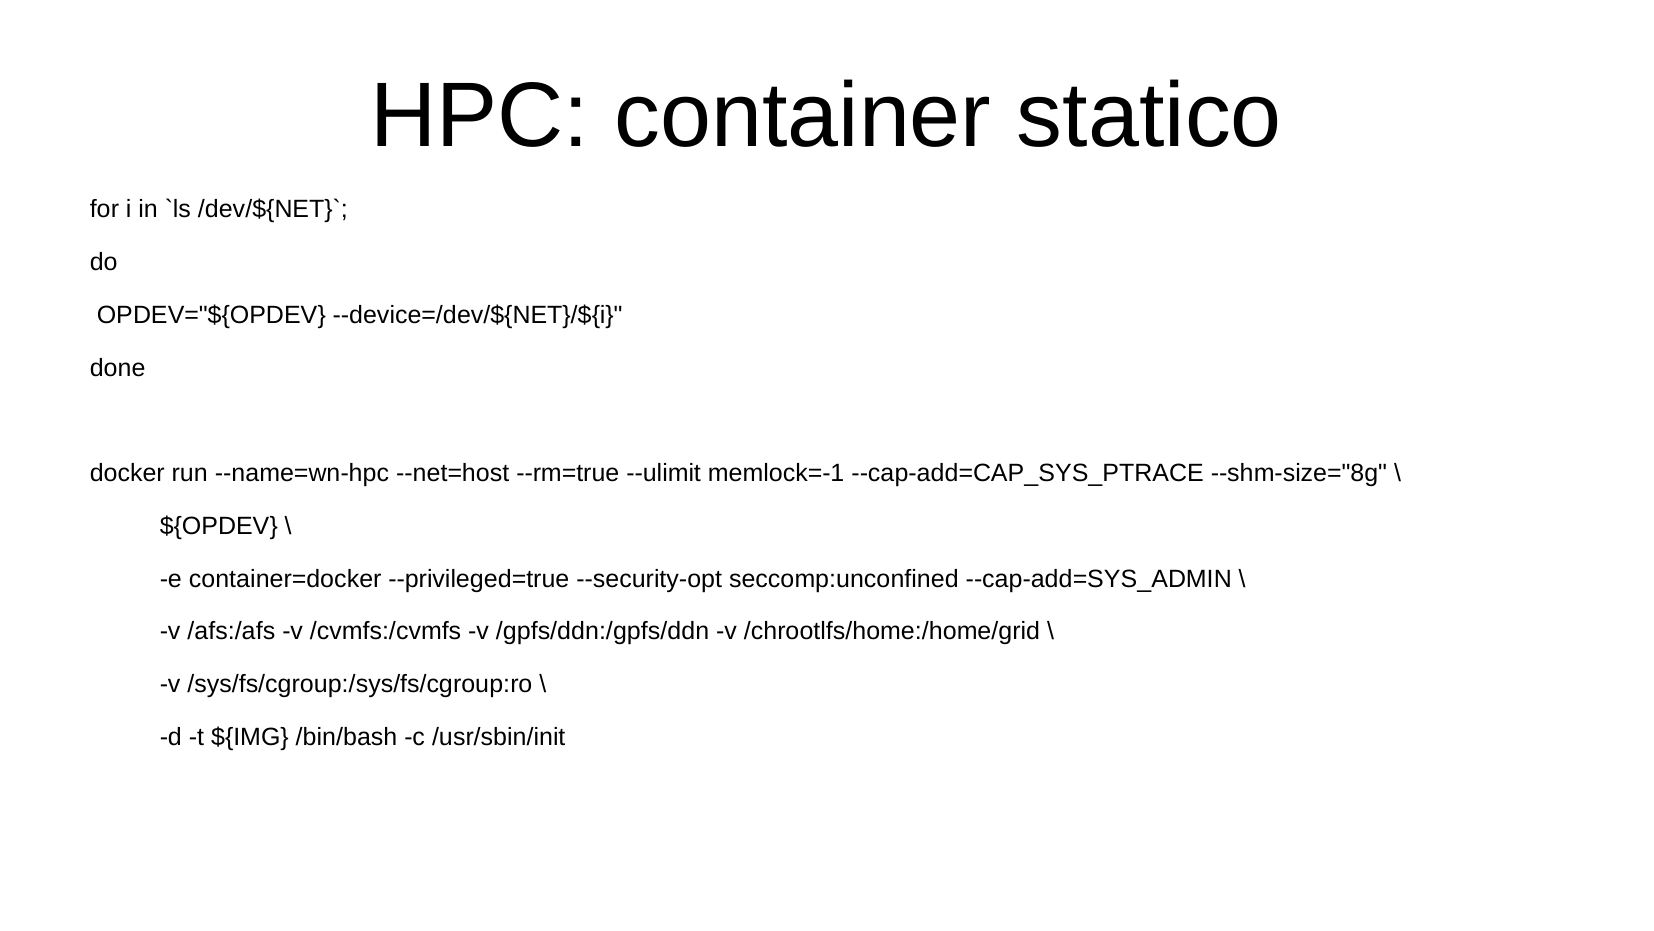

# HPC: container statico
for i in `ls /dev/${NET}`;
do
 OPDEV="${OPDEV} --device=/dev/${NET}/${i}"
done
docker run --name=wn-hpc --net=host --rm=true --ulimit memlock=-1 --cap-add=CAP_SYS_PTRACE --shm-size="8g" \
          ${OPDEV} \
          -e container=docker --privileged=true --security-opt seccomp:unconfined --cap-add=SYS_ADMIN \
          -v /afs:/afs -v /cvmfs:/cvmfs -v /gpfs/ddn:/gpfs/ddn -v /chrootlfs/home:/home/grid \
          -v /sys/fs/cgroup:/sys/fs/cgroup:ro \
          -d -t ${IMG} /bin/bash -c /usr/sbin/init